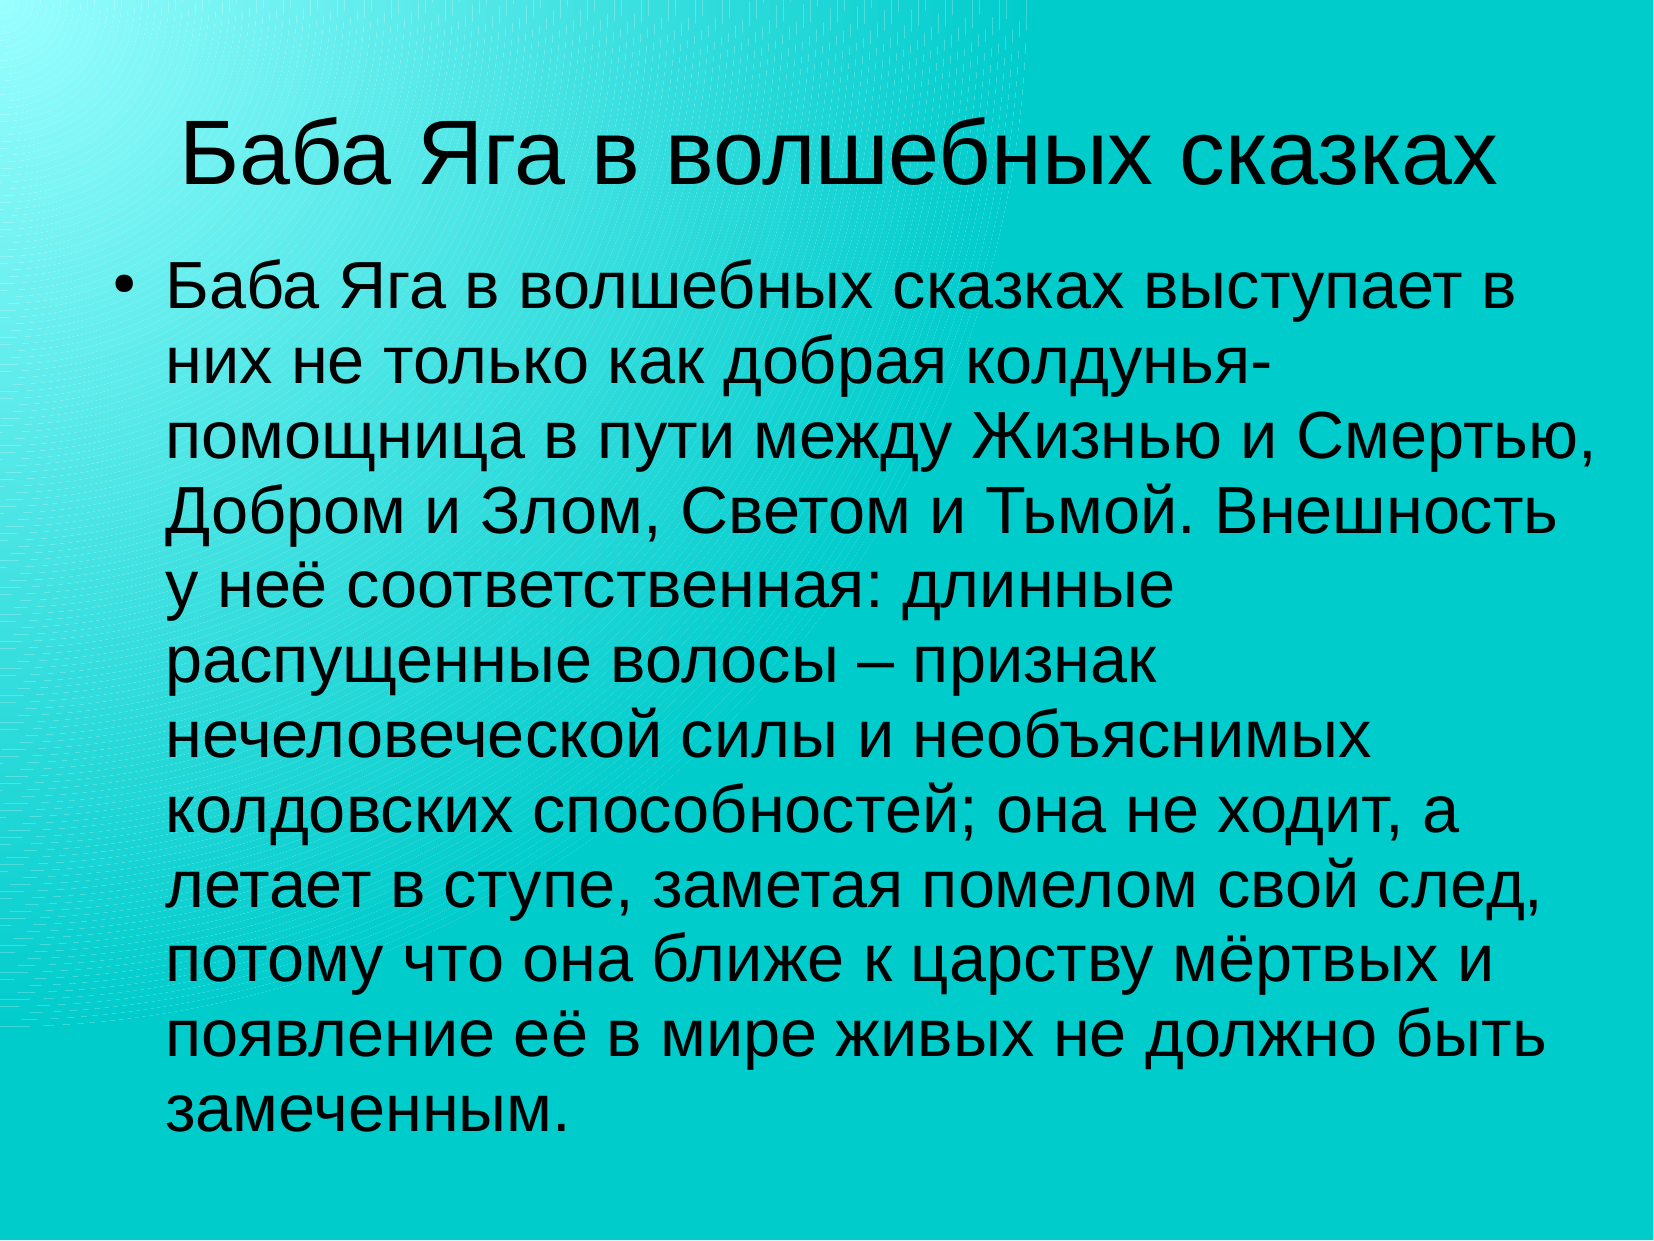

# Баба Яга в волшебных сказках
Баба Яга в волшебных сказках выступает в них не только как добрая колдунья-помощница в пути между Жизнью и Смертью, Добром и Злом, Светом и Тьмой. Внешность у неё соответственная: длинные распущенные волосы – признак нечеловеческой силы и необъяснимых колдовских способностей; она не ходит, а летает в ступе, заметая помелом свой след, потому что она ближе к царству мёртвых и появление её в мире живых не должно быть замеченным.